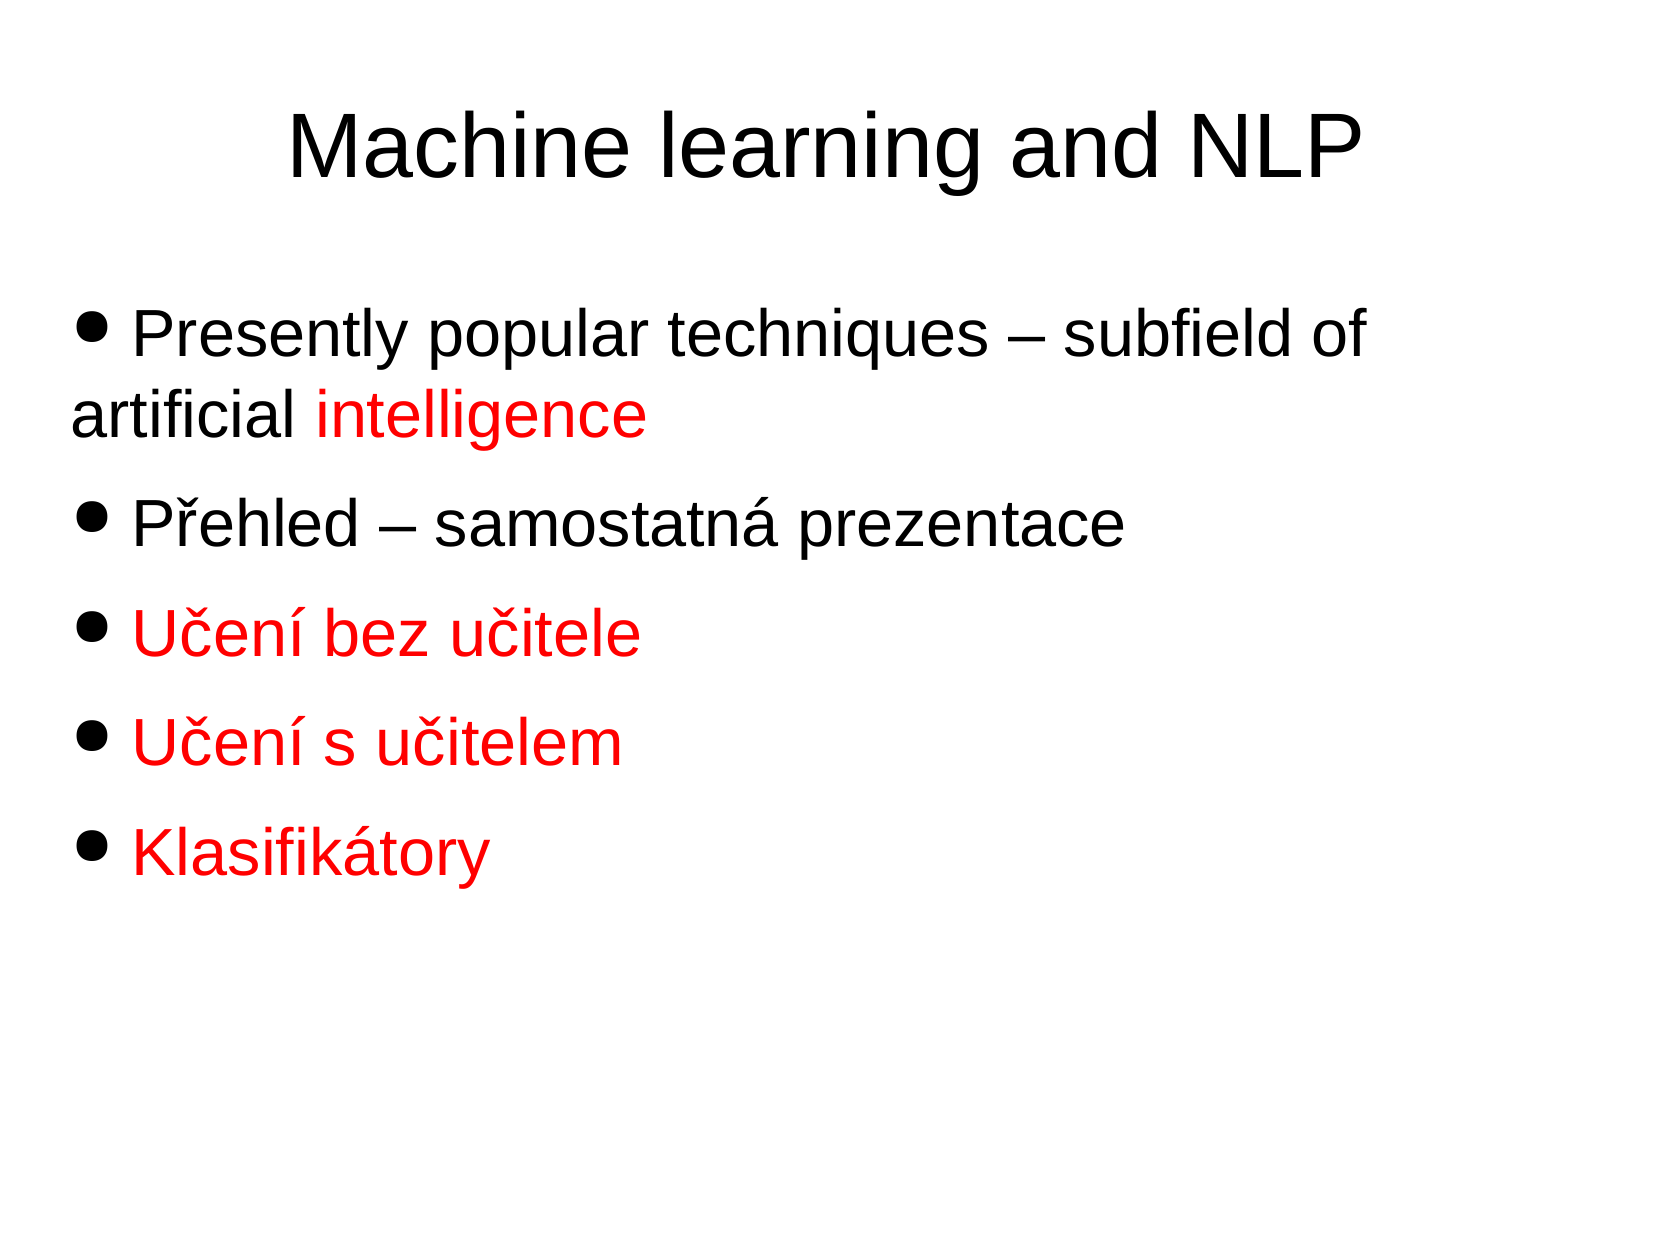

# Machine learning and NLP
 Presently popular techniques – subfield of artificial intelligence
 Přehled – samostatná prezentace
 Učení bez učitele
 Učení s učitelem
 Klasifikátory